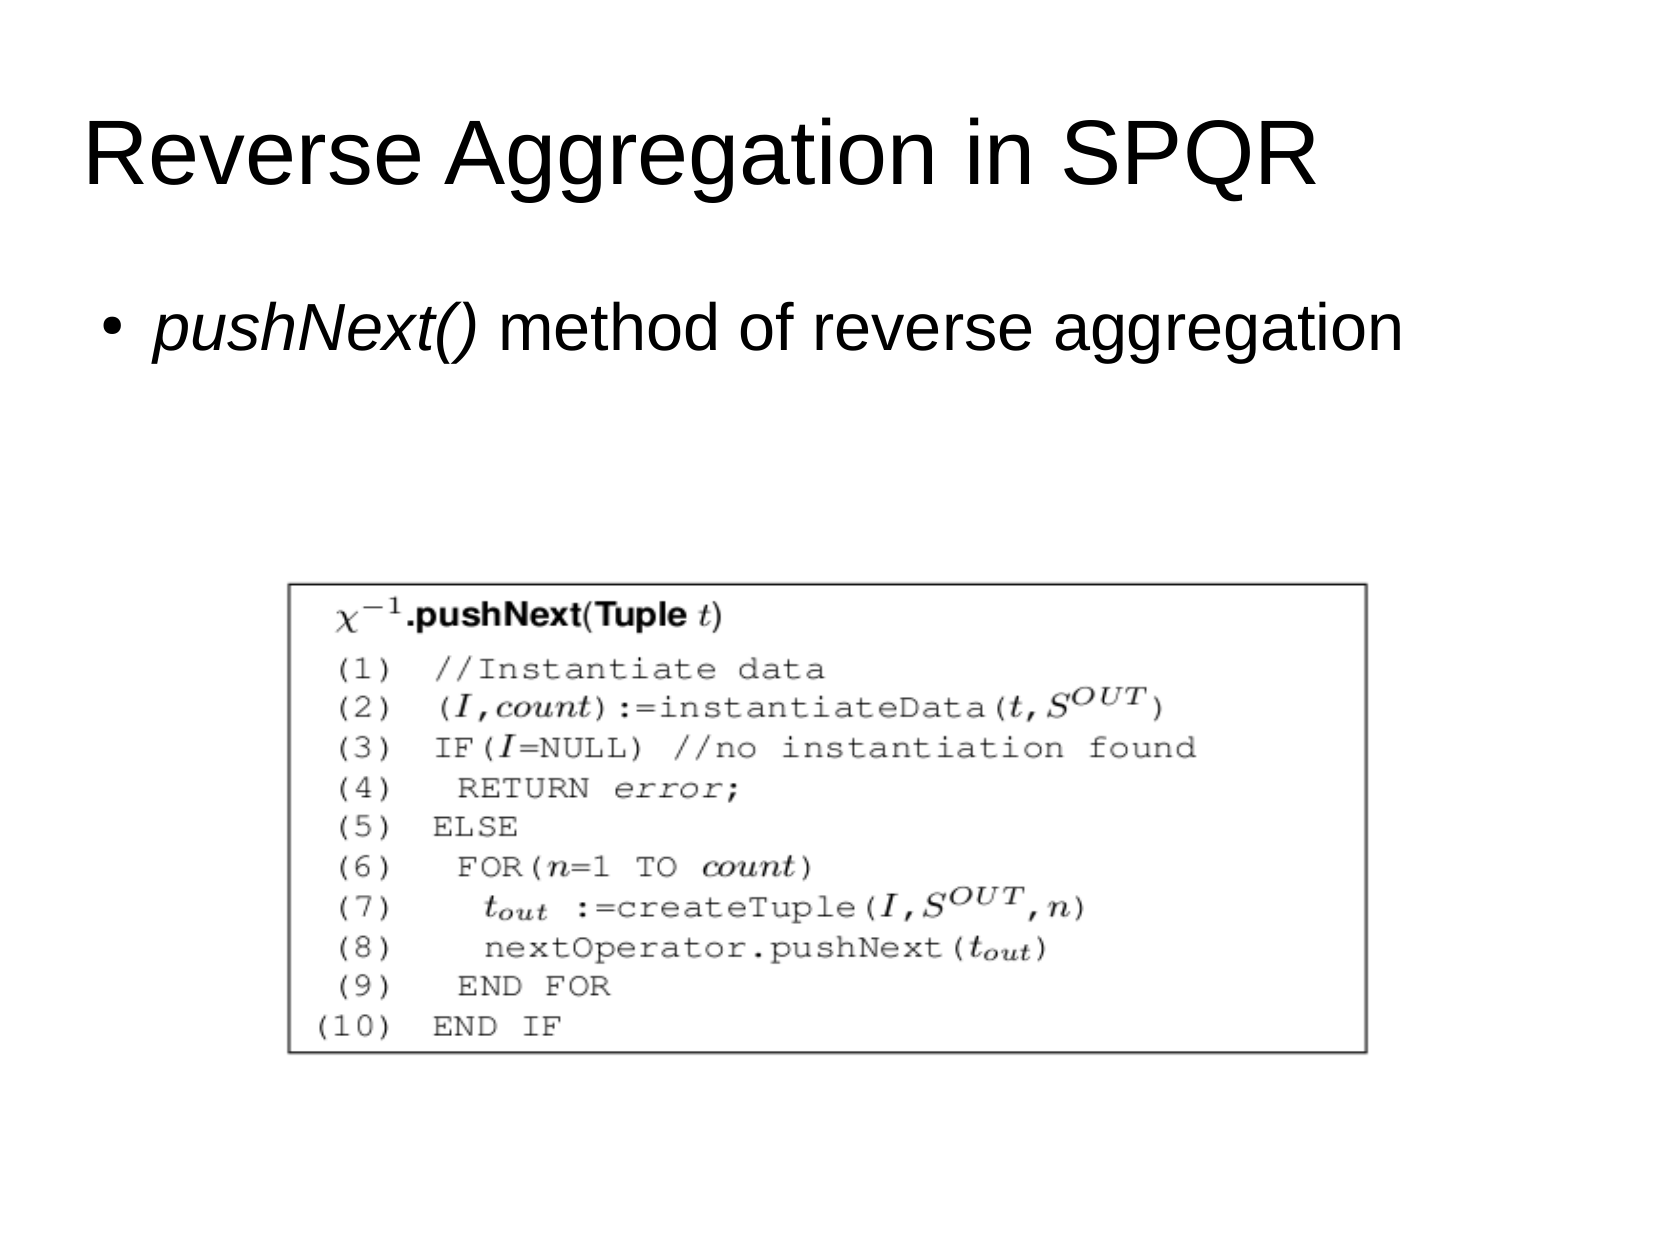

# Reverse Aggregation in SPQR
pushNext() method of reverse aggregation